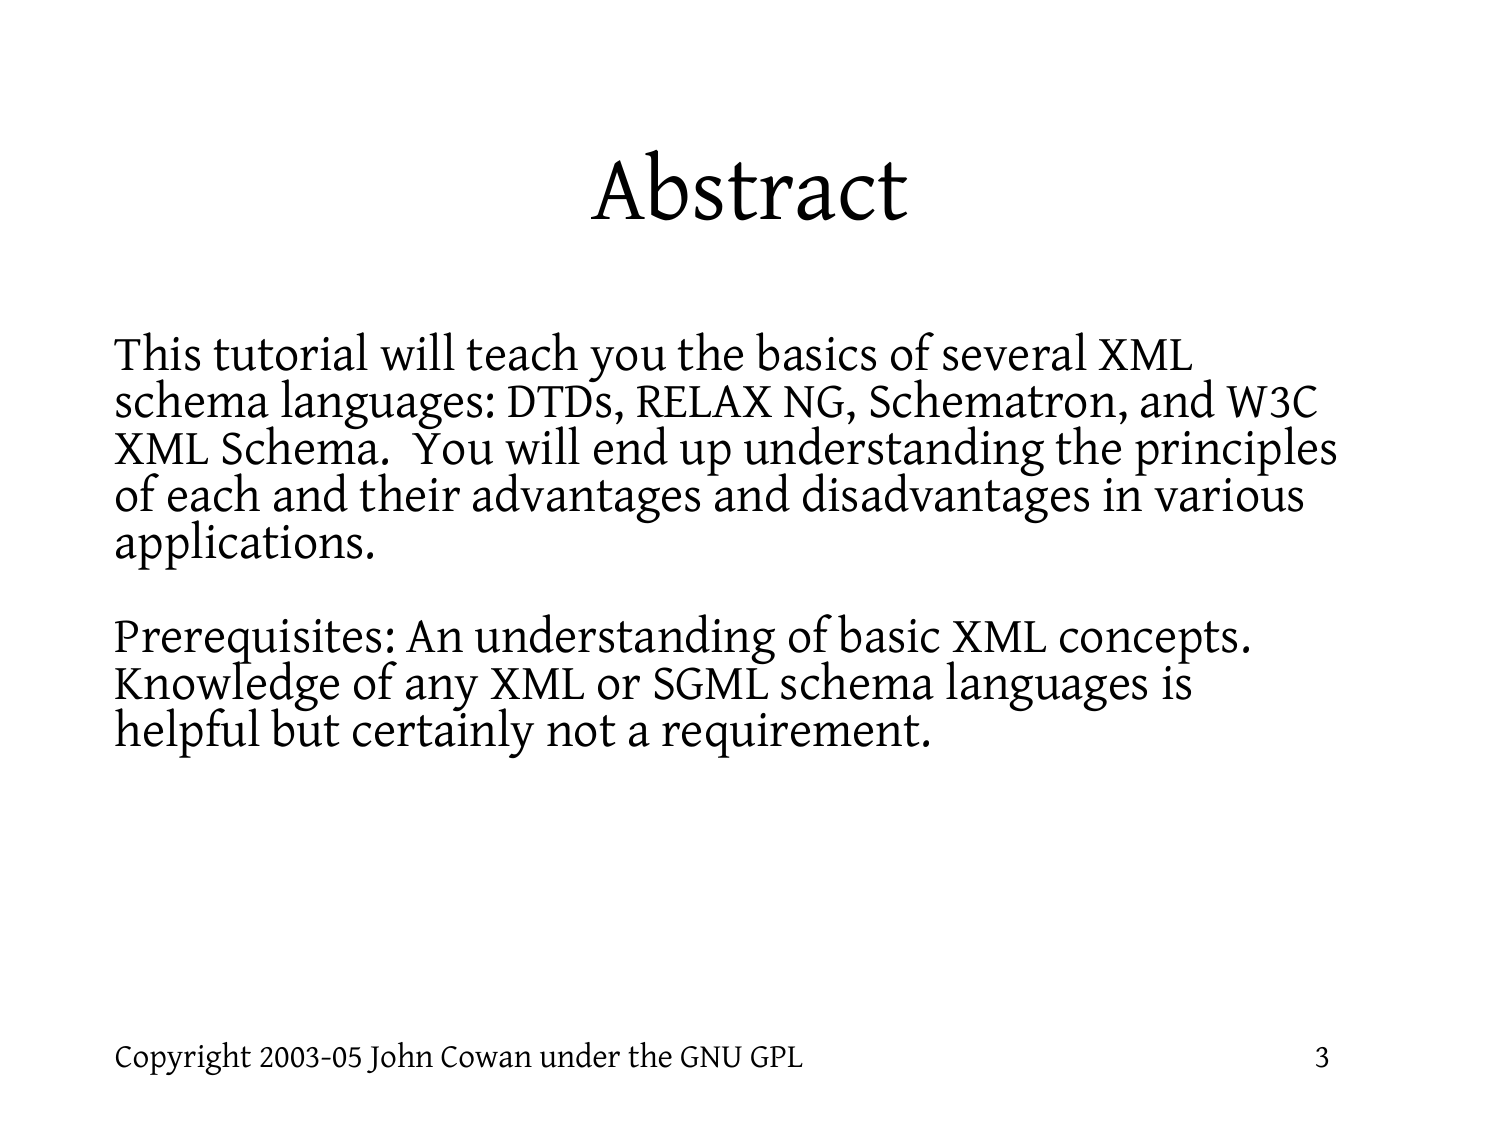

# Abstract
This tutorial will teach you the basics of several XML schema languages: DTDs, RELAX NG, Schematron, and W3C XML Schema. You will end up understanding the principles of each and their advantages and disadvantages in various applications.
Prerequisites: An understanding of basic XML concepts. Knowledge of any XML or SGML schema languages is helpful but certainly not a requirement.